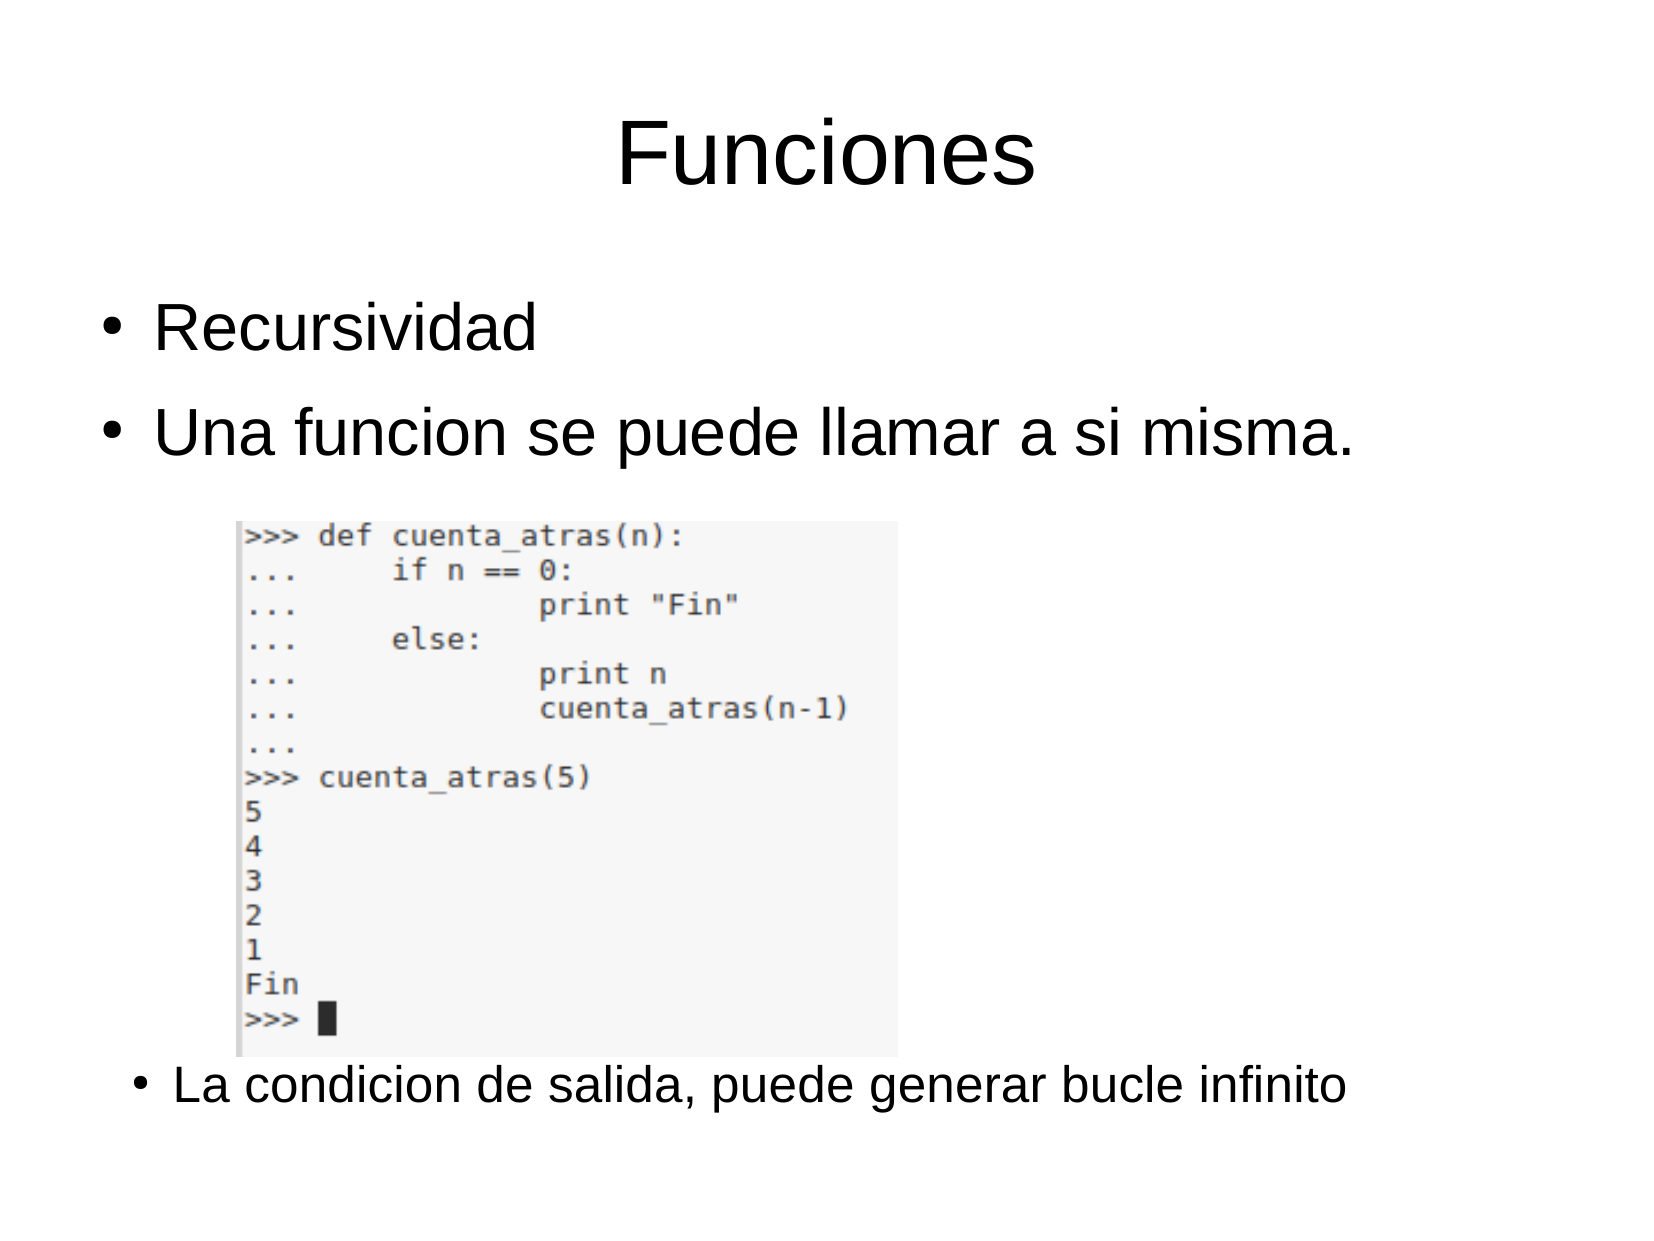

# Funciones
Recursividad
Una funcion se puede llamar a si misma.
La condicion de salida, puede generar bucle infinito